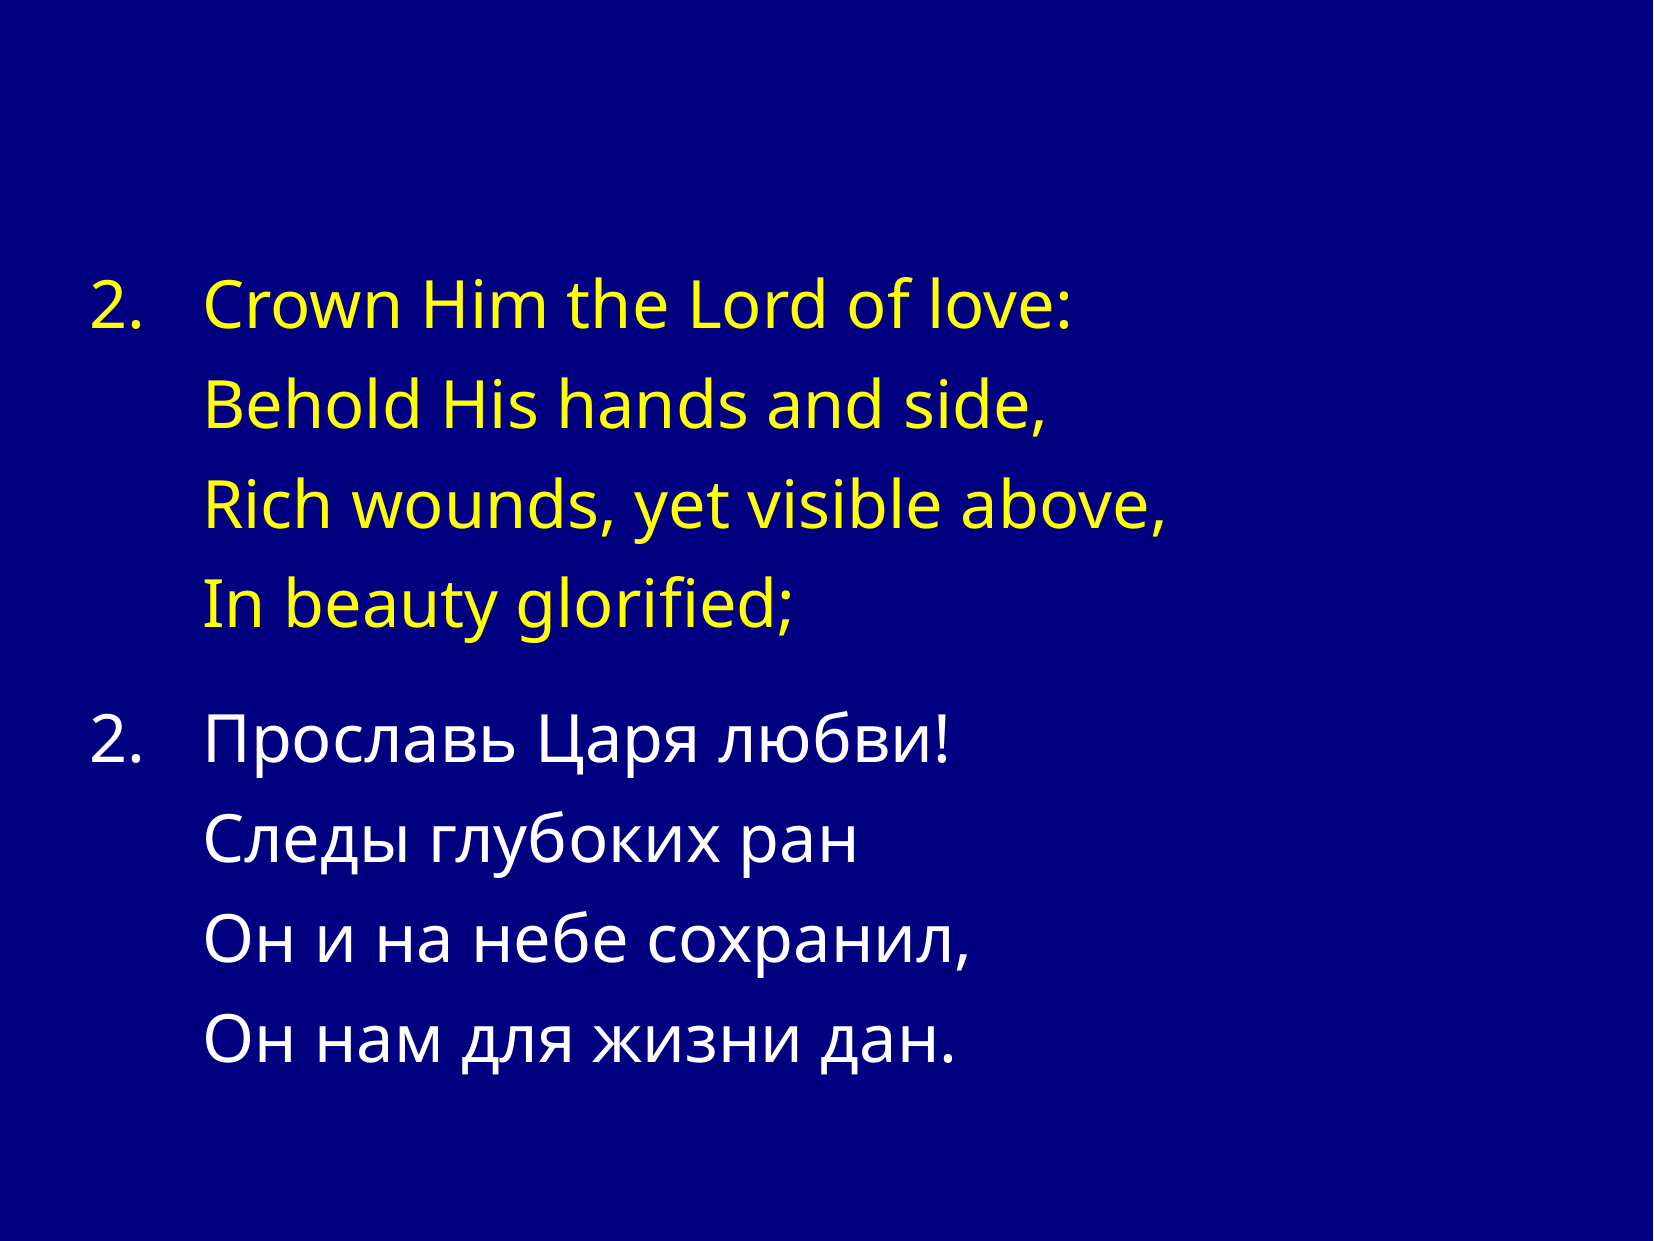

2.	Crown Him the Lord of love:
	Behold His hands and side,
	Rich wounds, yet visible above,
	In beauty glorified;
2.	Прославь Царя любви!
	Следы глубоких ран
	Он и на небе сохранил,
	Он нам для жизни дан.